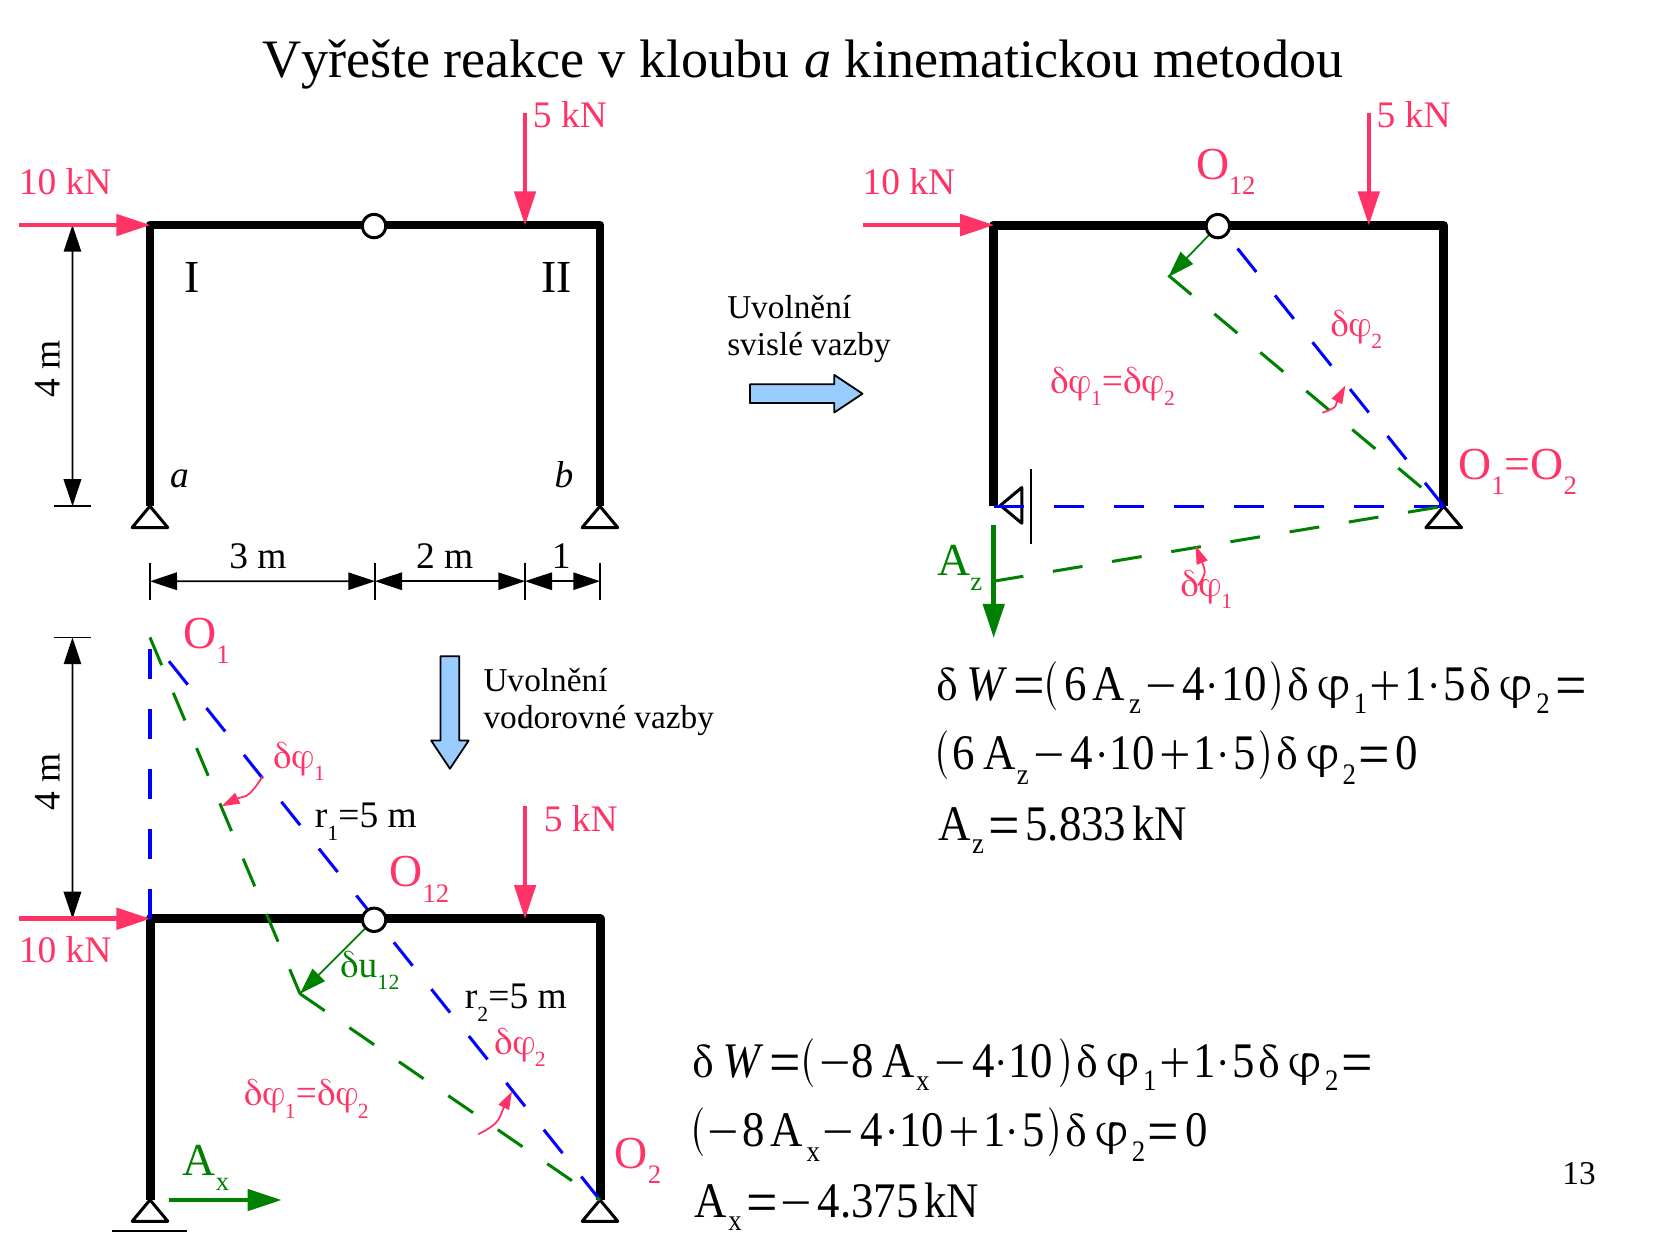

# Vyřešte reakce v kloubu a kinematickou metodou
5 kN
5 kN
O12
10 kN
10 kN
I
II
Uvolnění svislé vazby
dj2
4 m
dj1=dj2
O1=O2
a
b
3 m
2 m
1
Az
dj1
O1
Uvolnění vodorovné vazby
dj1
4 m
r1=5 m
5 kN
O12
10 kN
du12
r2=5 m
dj2
dj1=dj2
O2
Ax
13